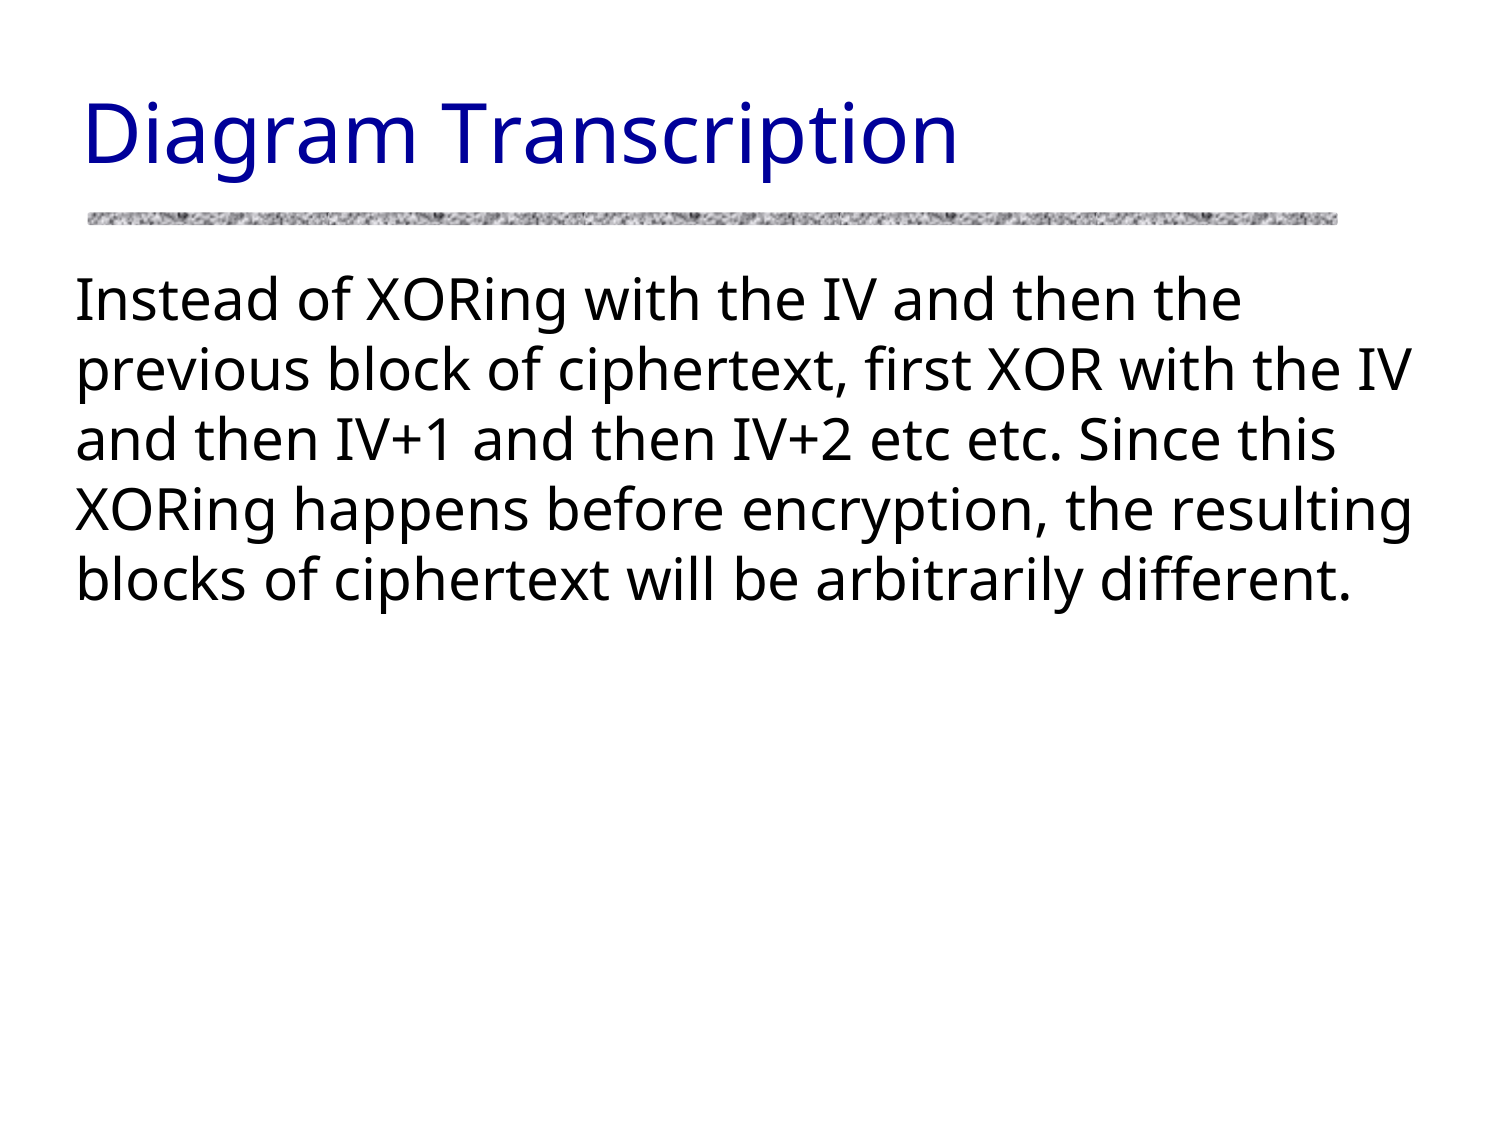

# Diagram Transcription
Instead of XORing with the IV and then the previous block of ciphertext, first XOR with the IV and then IV+1 and then IV+2 etc etc. Since this XORing happens before encryption, the resulting blocks of ciphertext will be arbitrarily different.